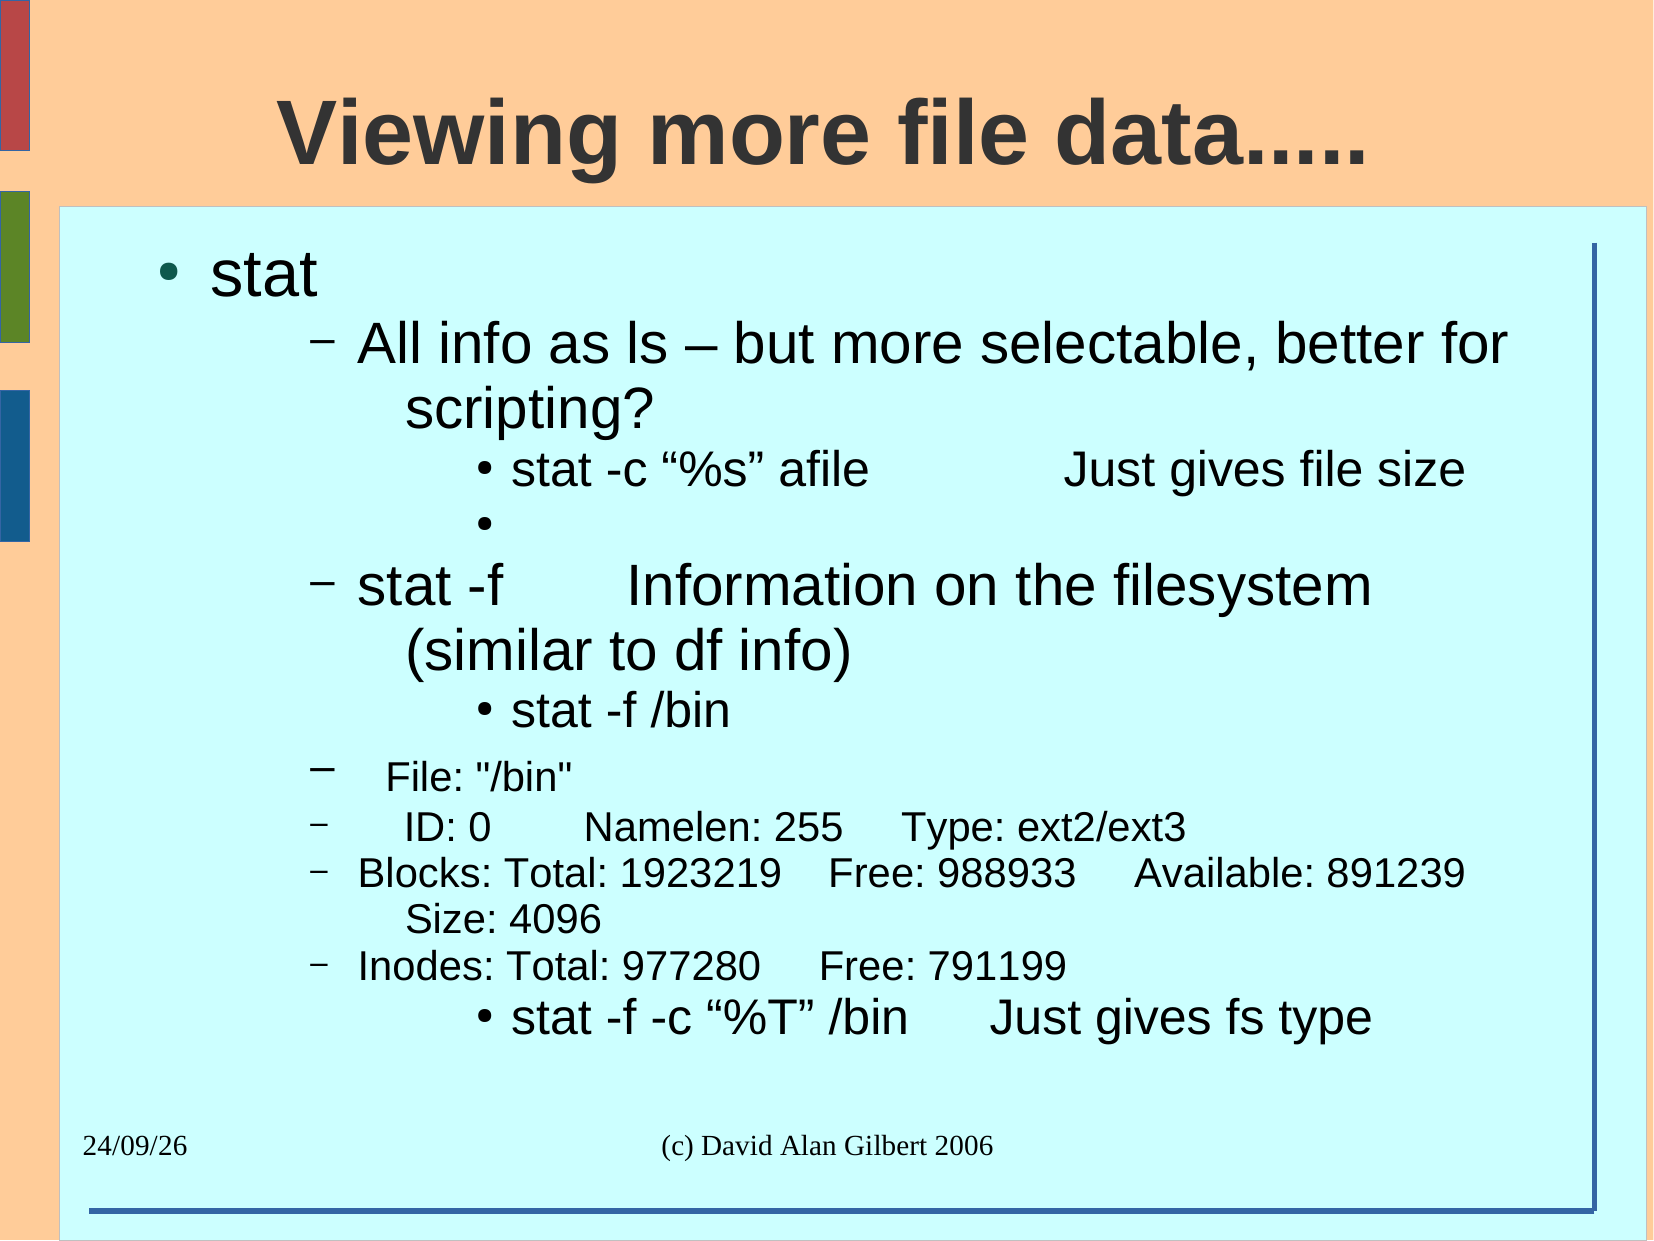

# Viewing more file data.....
stat
All info as ls – but more selectable, better for scripting?
stat -c “%s” afile			Just gives file size
stat -f		Information on the filesystem (similar to df info)
stat -f /bin
 File: "/bin"
 ID: 0 Namelen: 255 Type: ext2/ext3
Blocks: Total: 1923219 Free: 988933 Available: 891239 Size: 4096
Inodes: Total: 977280 Free: 791199
stat -f -c “%T” /bin		Just gives fs type
(c) David Alan Gilbert 2006